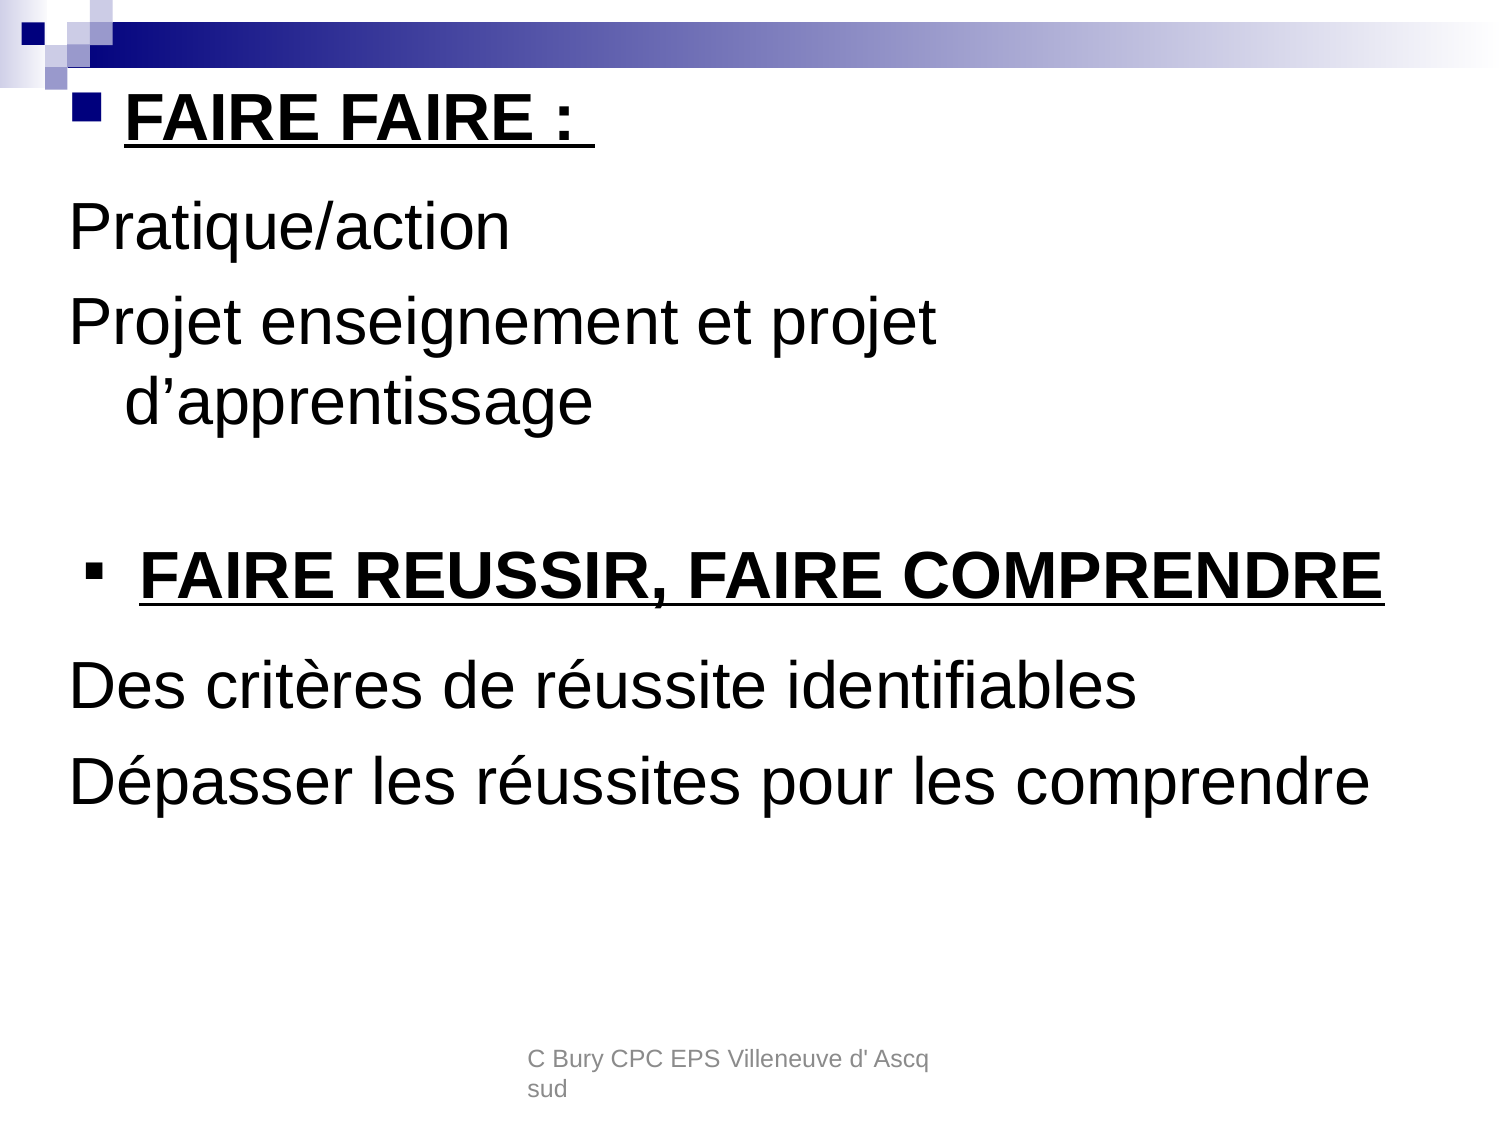

# FAIRE FAIRE :
Pratique/action
Projet enseignement et projet d’apprentissage
FAIRE REUSSIR, FAIRE COMPRENDRE
Des critères de réussite identifiables
Dépasser les réussites pour les comprendre
C Bury CPC EPS Villeneuve d' Ascq sud